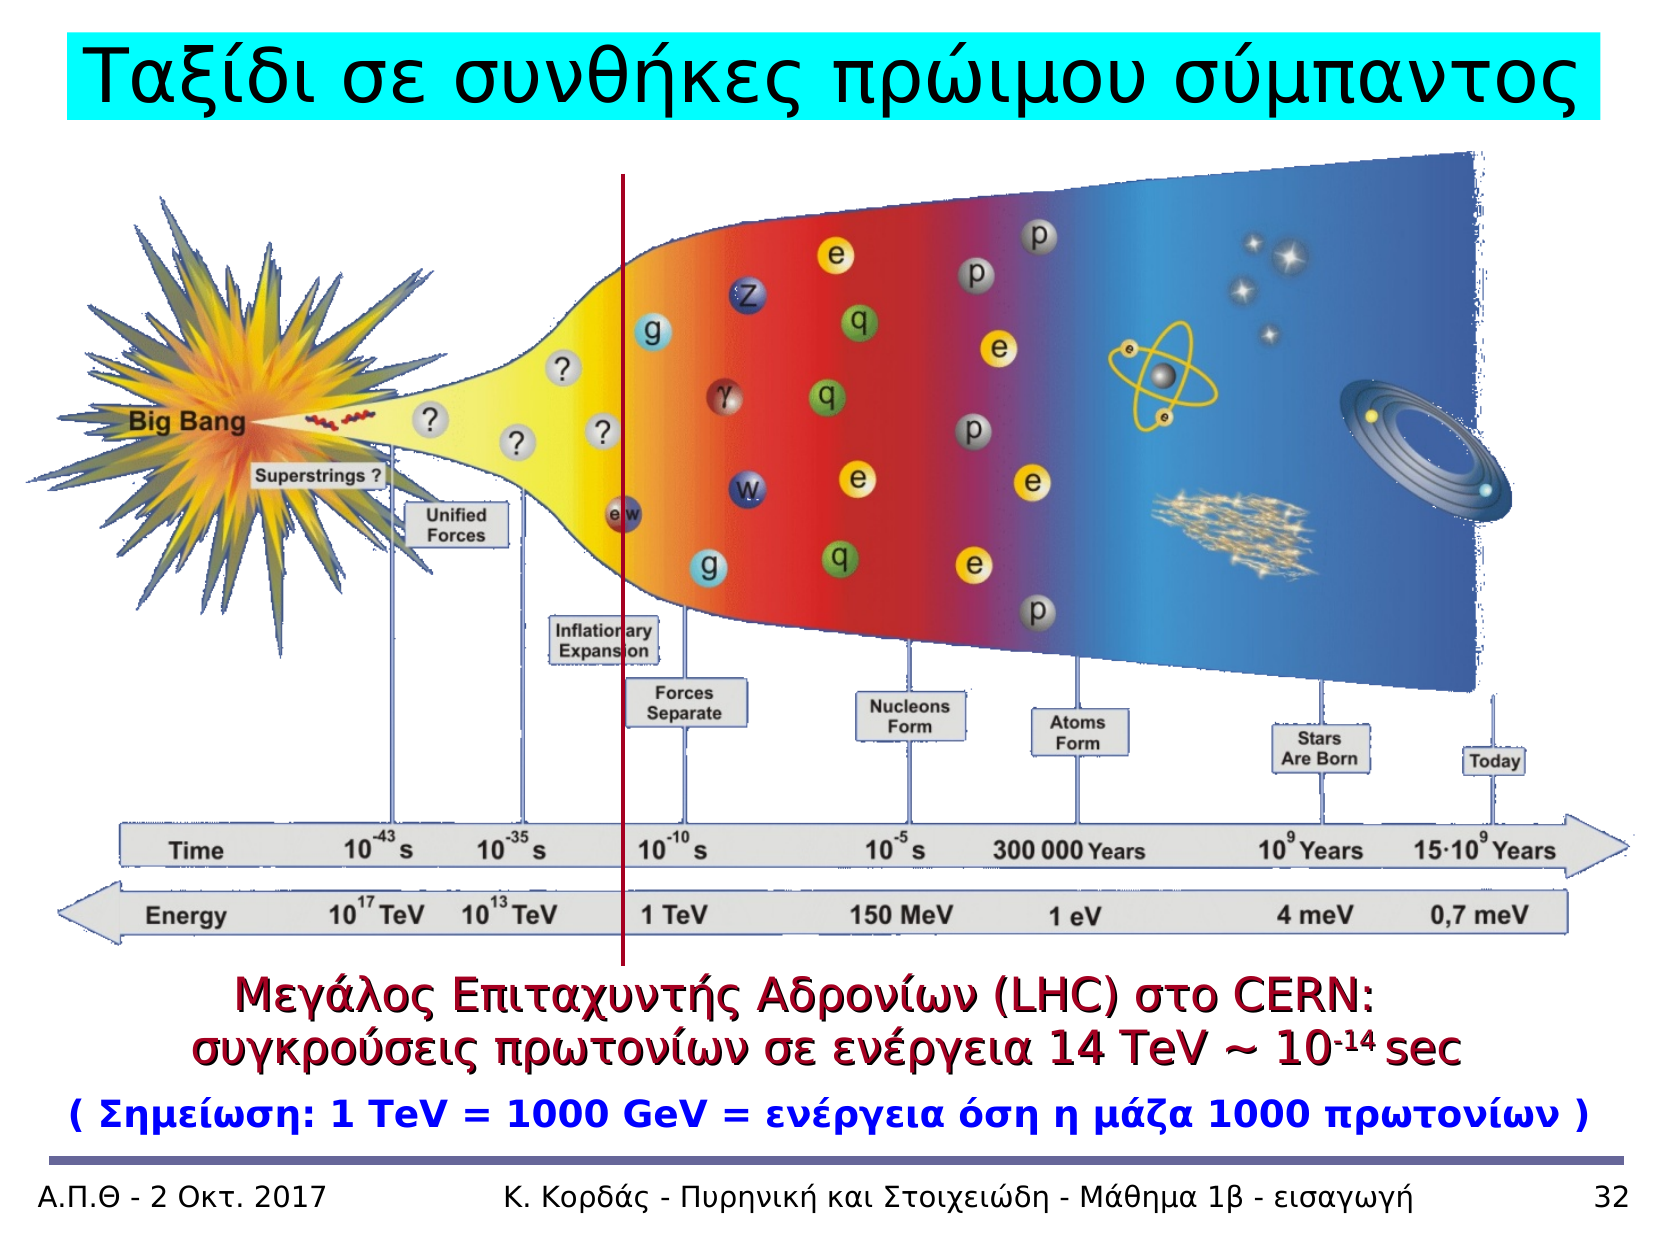

# Ταξίδι σε συνθήκες πρώιμου σύμπαντος
Μεγάλος Επιταχυντής Αδρονίων (LHC) στο CERN:
συγκρούσεις πρωτονίων σε ενέργεια 14 TeV ~ 10-14 sec
( Σημείωση: 1 TeV = 1000 GeV = ενέργεια όση η μάζα 1000 πρωτονίων )
Α.Π.Θ - 2 Οκτ. 2017
Κ. Κορδάς - Πυρηνική και Στοιχειώδη - Μάθημα 1β - εισαγωγή
32